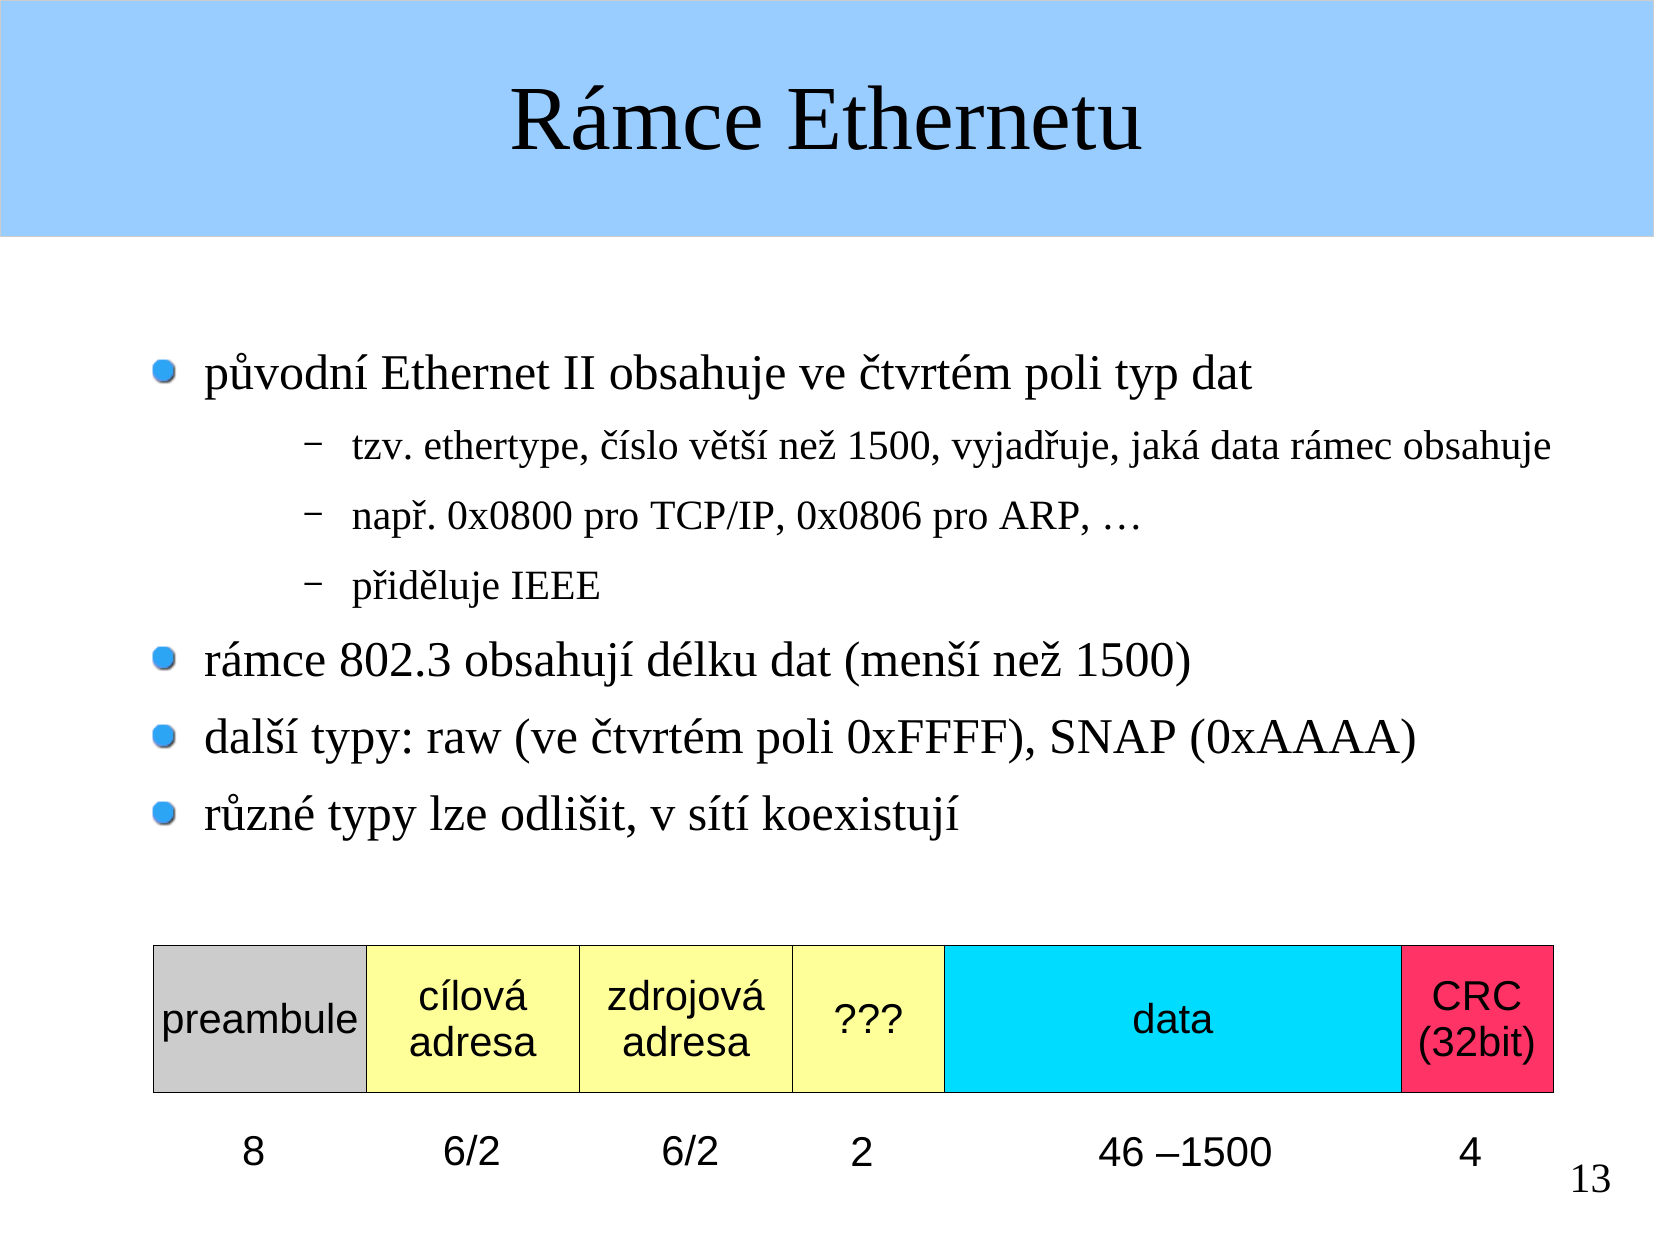

# Rámce Ethernetu
původní Ethernet II obsahuje ve čtvrtém poli typ dat
tzv. ethertype, číslo větší než 1500, vyjadřuje, jaká data rámec obsahuje
např. 0x0800 pro TCP/IP, 0x0806 pro ARP, …
přiděluje IEEE
rámce 802.3 obsahují délku dat (menší než 1500)
další typy: raw (ve čtvrtém poli 0xFFFF), SNAP (0xAAAA)
různé typy lze odlišit, v sítí koexistují
preambule
cílová
adresa
zdrojová
adresa
???
data
CRC
(32bit)
8
6/2
6/2
2
46 –1500
4